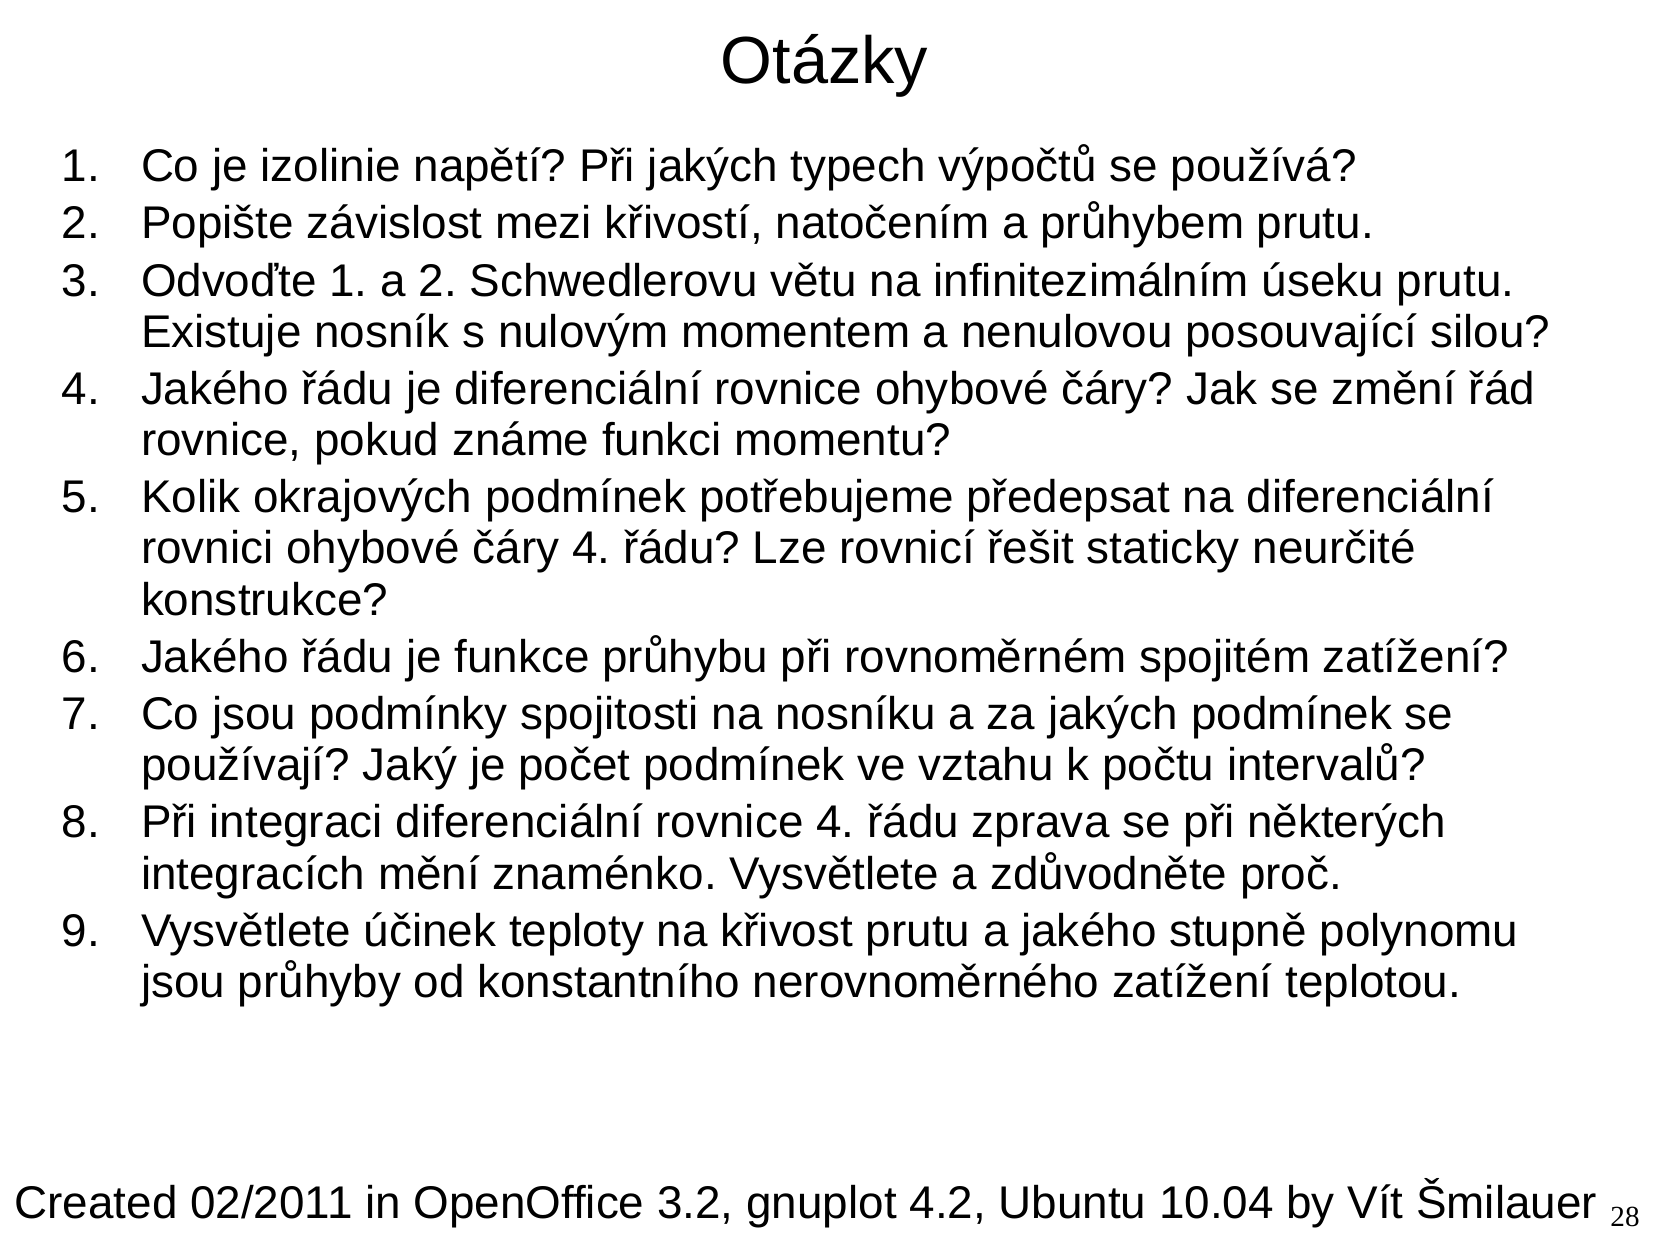

# Otázky
Co je izolinie napětí? Při jakých typech výpočtů se používá?
Popište závislost mezi křivostí, natočením a průhybem prutu.
Odvoďte 1. a 2. Schwedlerovu větu na infinitezimálním úseku prutu. Existuje nosník s nulovým momentem a nenulovou posouvající silou?
Jakého řádu je diferenciální rovnice ohybové čáry? Jak se změní řád rovnice, pokud známe funkci momentu?
Kolik okrajových podmínek potřebujeme předepsat na diferenciální rovnici ohybové čáry 4. řádu? Lze rovnicí řešit staticky neurčité konstrukce?
Jakého řádu je funkce průhybu při rovnoměrném spojitém zatížení?
Co jsou podmínky spojitosti na nosníku a za jakých podmínek se používají? Jaký je počet podmínek ve vztahu k počtu intervalů?
Při integraci diferenciální rovnice 4. řádu zprava se při některých integracích mění znaménko. Vysvětlete a zdůvodněte proč.
Vysvětlete účinek teploty na křivost prutu a jakého stupně polynomu jsou průhyby od konstantního nerovnoměrného zatížení teplotou.
Created 02/2011 in OpenOffice 3.2, gnuplot 4.2, Ubuntu 10.04 by Vít Šmilauer
28